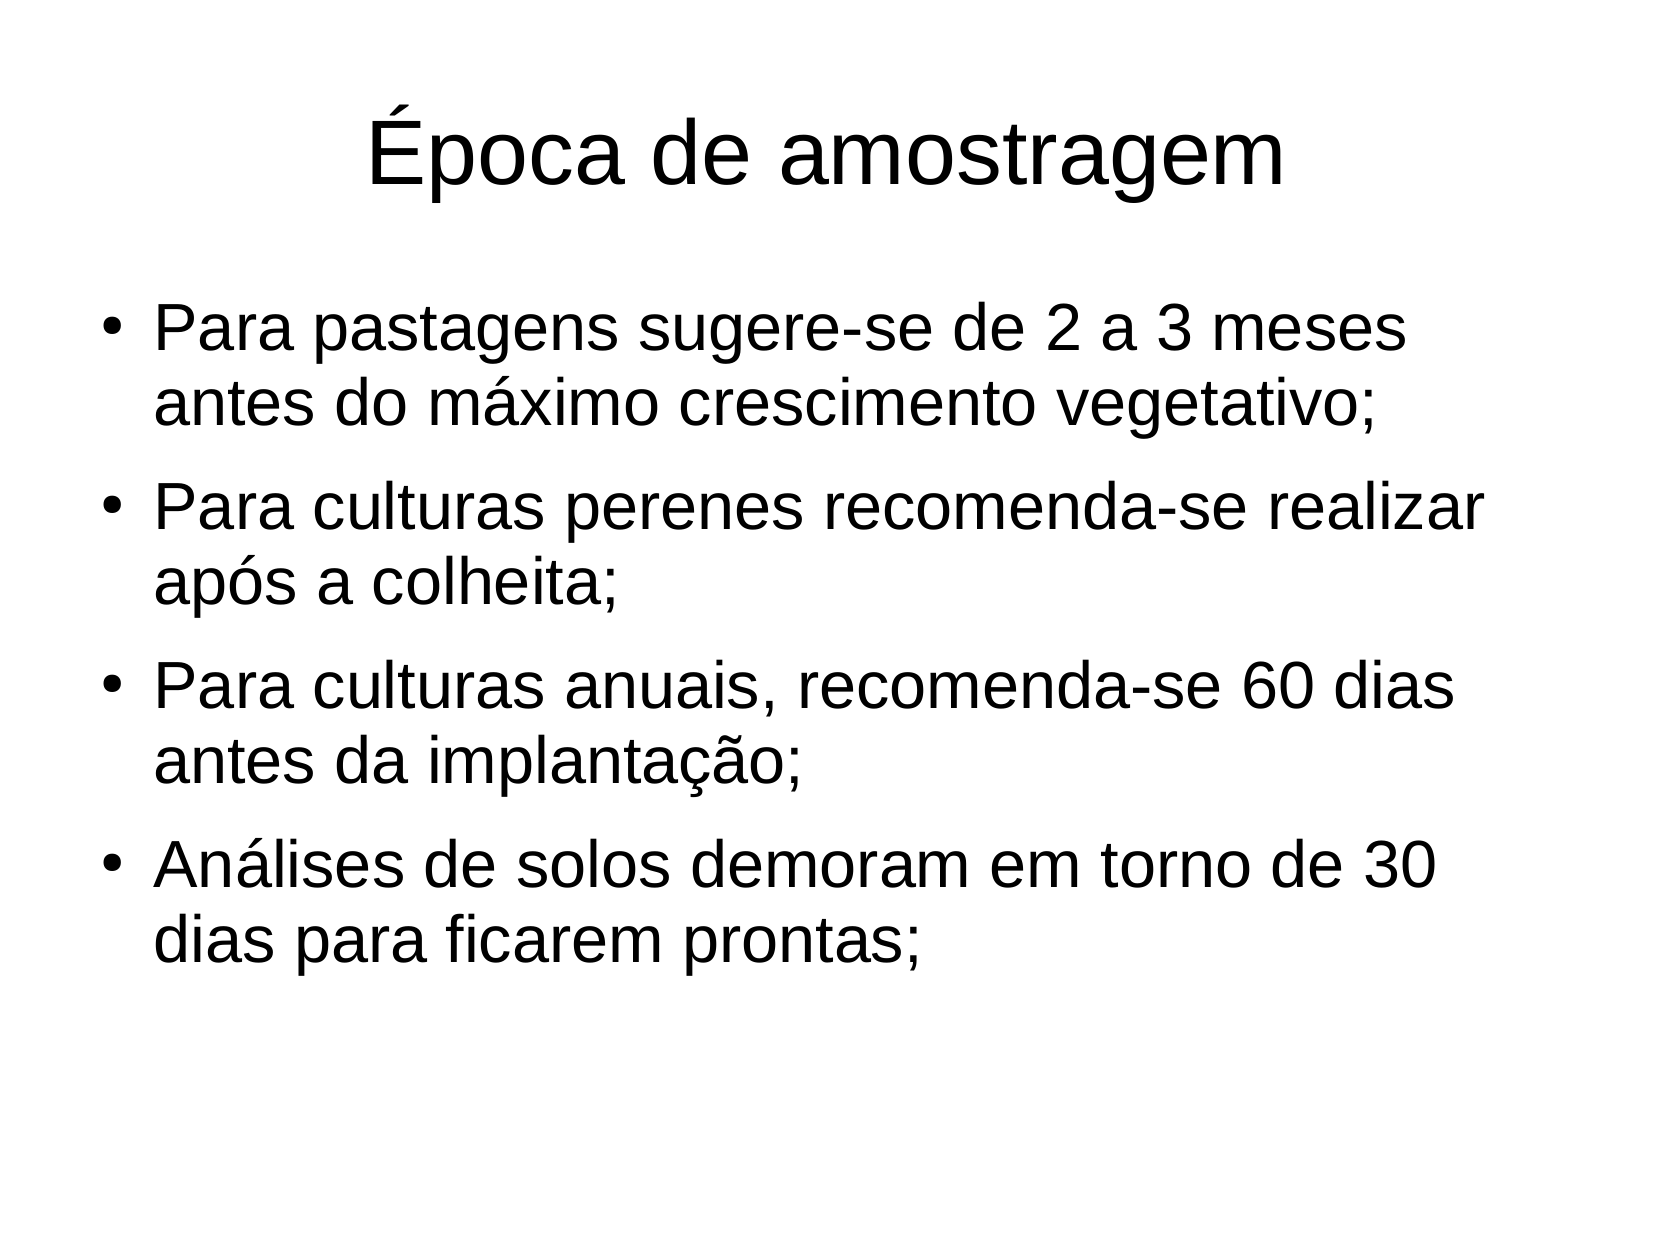

# Época de amostragem
Para pastagens sugere-se de 2 a 3 meses antes do máximo crescimento vegetativo;
Para culturas perenes recomenda-se realizar após a colheita;
Para culturas anuais, recomenda-se 60 dias antes da implantação;
Análises de solos demoram em torno de 30 dias para ficarem prontas;